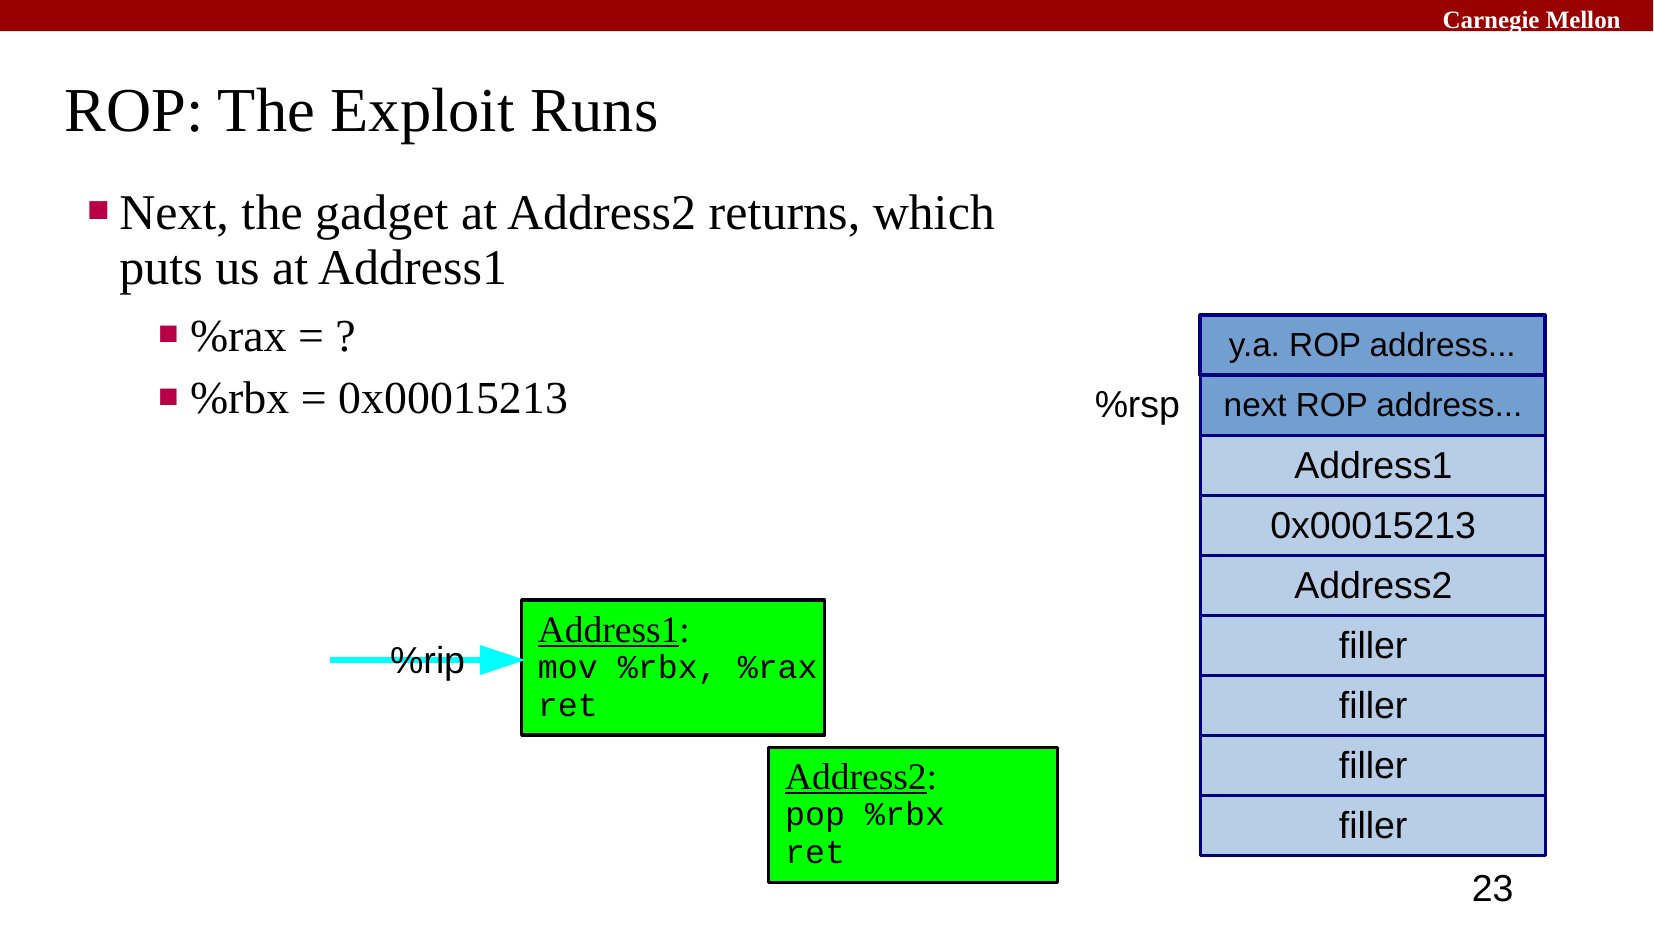

# ROP: The Exploit Runs
Next, the gadget at Address2 returns, which puts us at Address1
%rax = ?
%rbx = 0x00015213
y.a. ROP address...
next ROP address...
%rsp
Address1
0x00015213
Address2
Address1:
mov %rbx, %rax
ret
filler
%rip
filler
filler
Address2:
pop %rbx
ret
filler